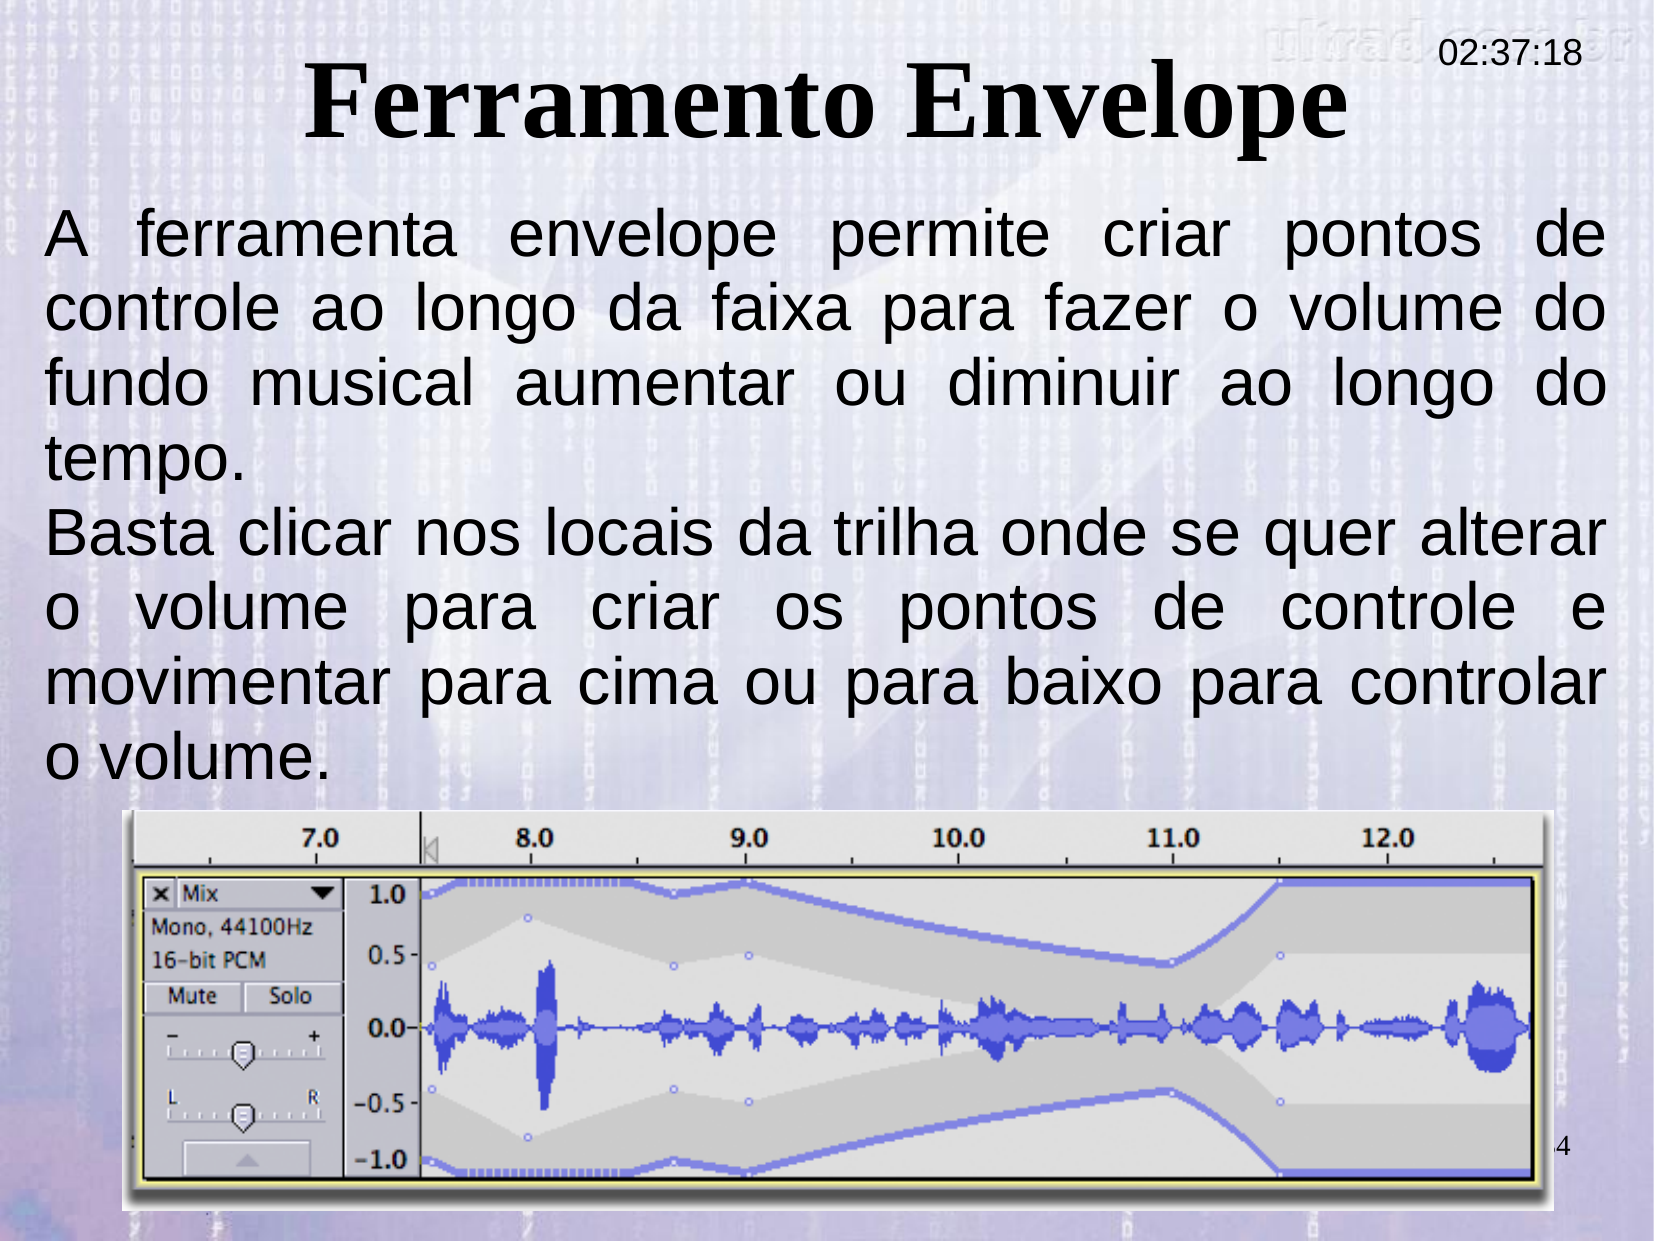

02:22:19
Ferramento Envelope
A ferramenta envelope permite criar pontos de controle ao longo da faixa para fazer o volume do fundo musical aumentar ou diminuir ao longo do tempo.
Basta clicar nos locais da trilha onde se quer alterar o volume para criar os pontos de controle e movimentar para cima ou para baixo para controlar o volume.
34